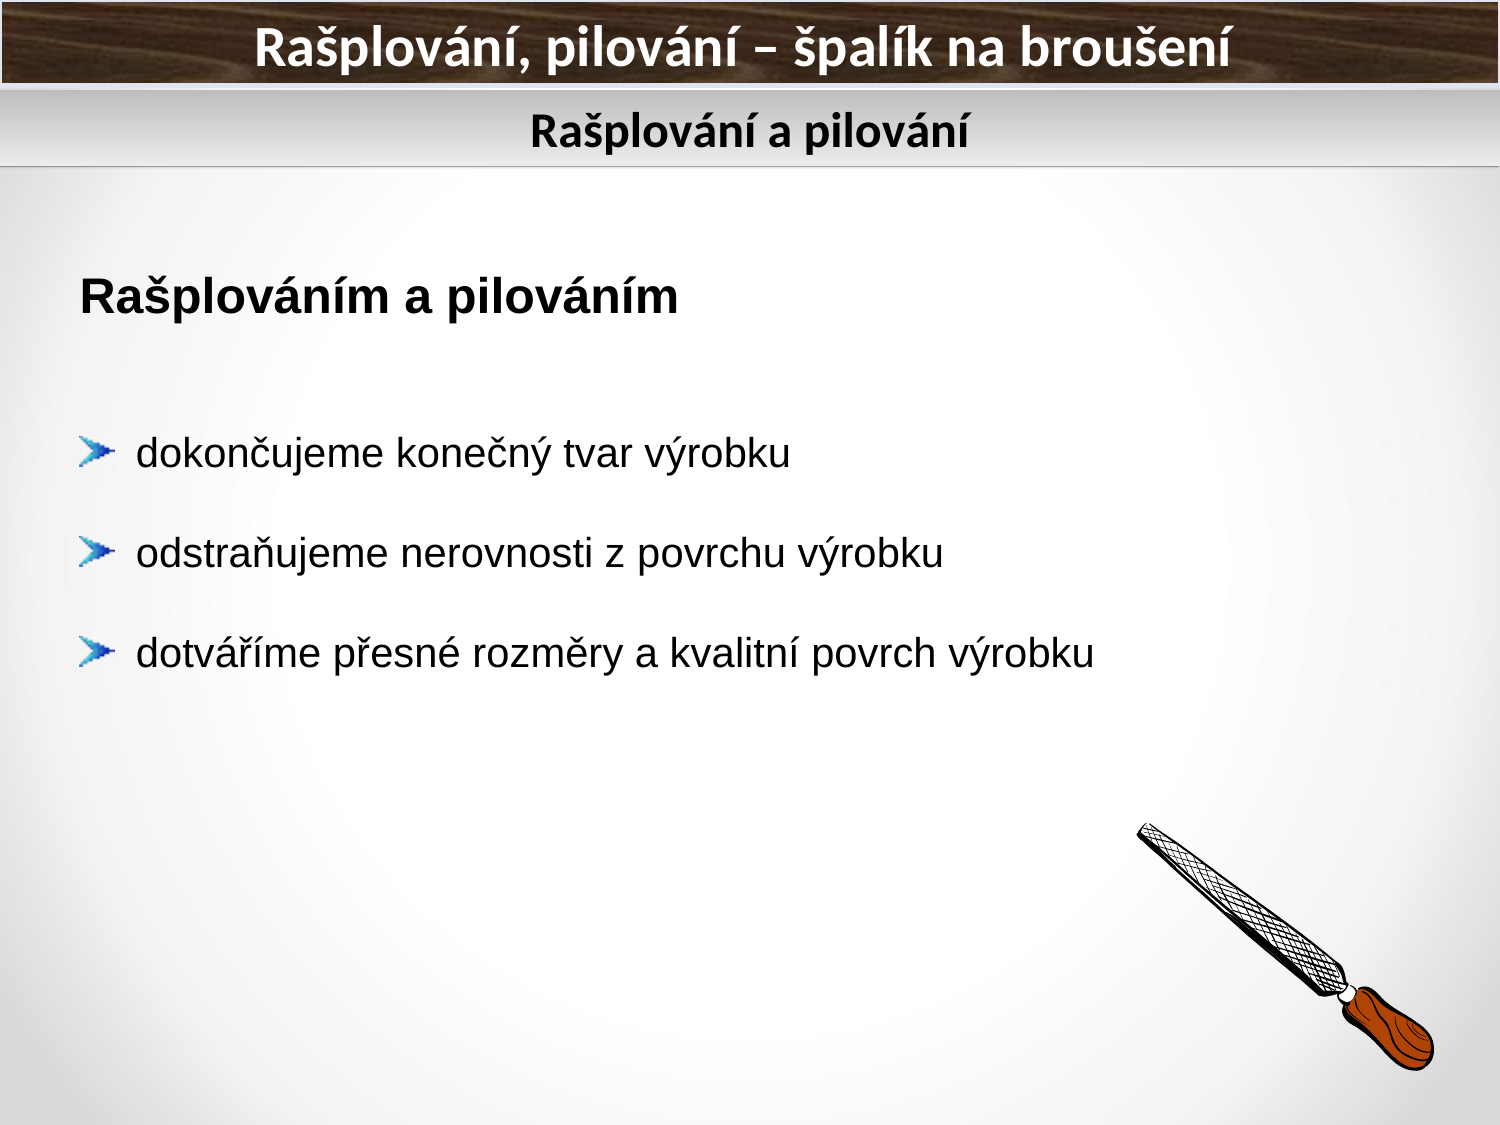

Rašplování, pilování – špalík na broušení
Rašplování a pilování
Rašplováním a pilováním
dokončujeme konečný tvar výrobku
odstraňujeme nerovnosti z povrchu výrobku
dotváříme přesné rozměry a kvalitní povrch výrobku